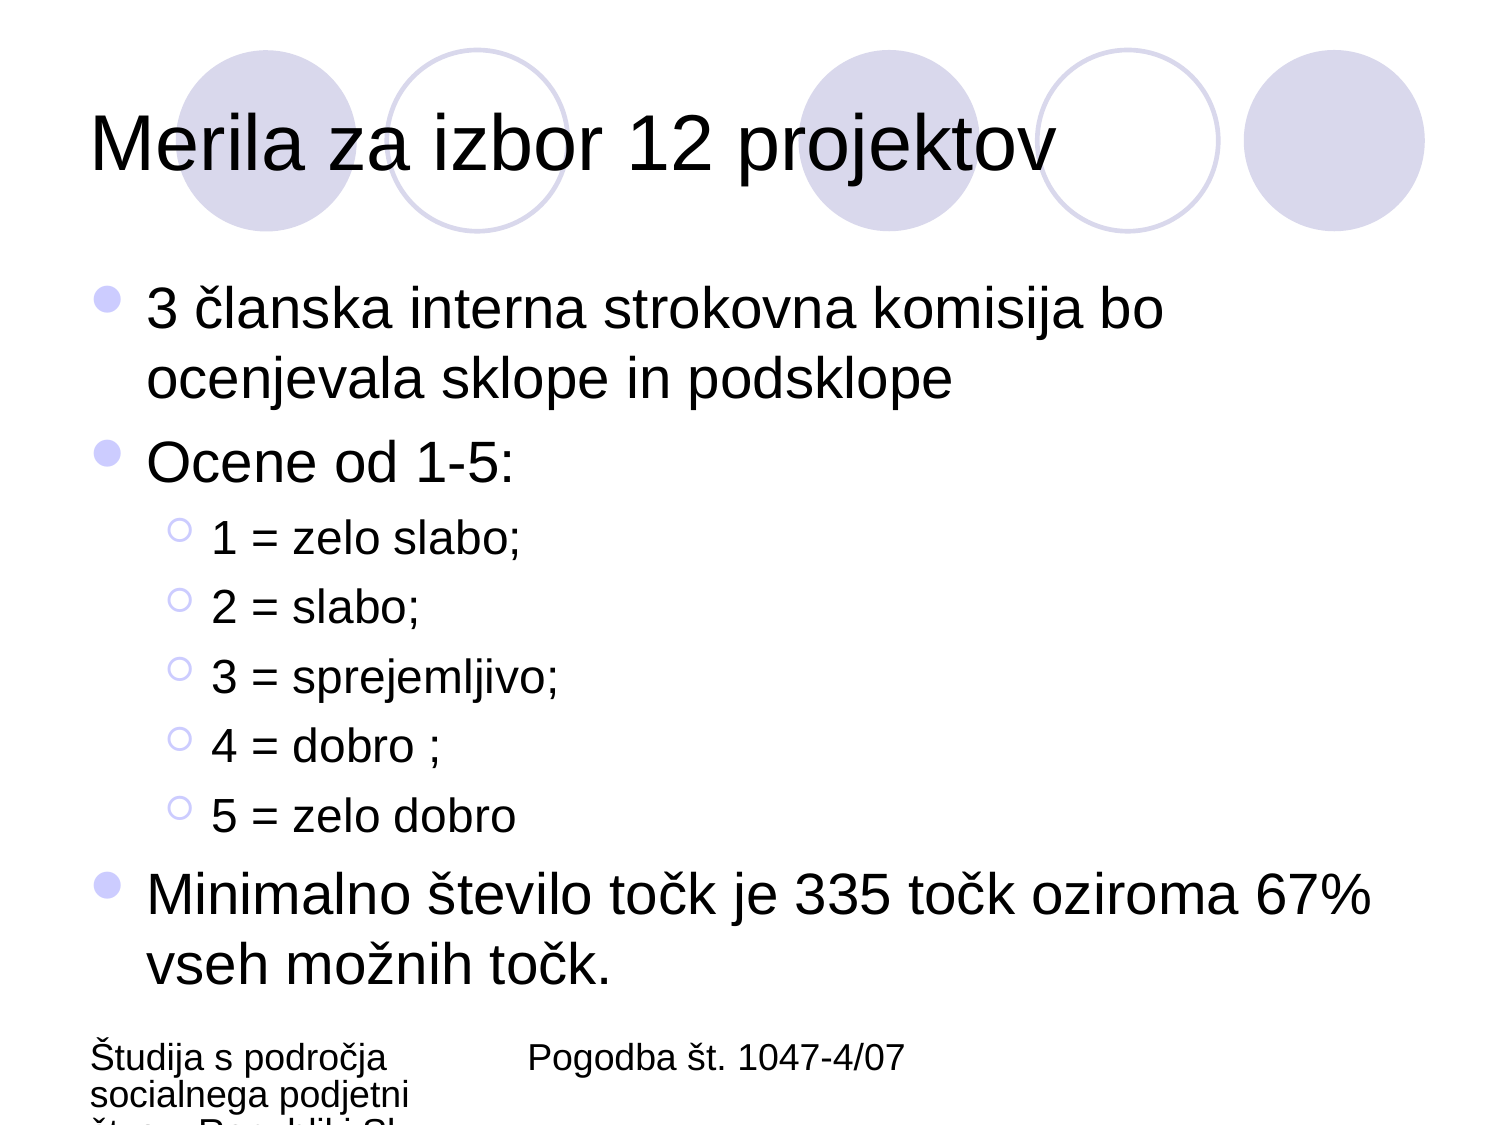

# Merila za izbor 12 projektov
3 članska interna strokovna komisija bo ocenjevala sklope in podsklope
Ocene od 1-5:
1 = zelo slabo;
2 = slabo;
3 = sprejemljivo;
4 = dobro ;
5 = zelo dobro
Minimalno število točk je 335 točk oziroma 67% vseh možnih točk.
Študija s področja socialnega podjetništva v Republiki Sloveniji;
Pogodba št. 1047-4/07